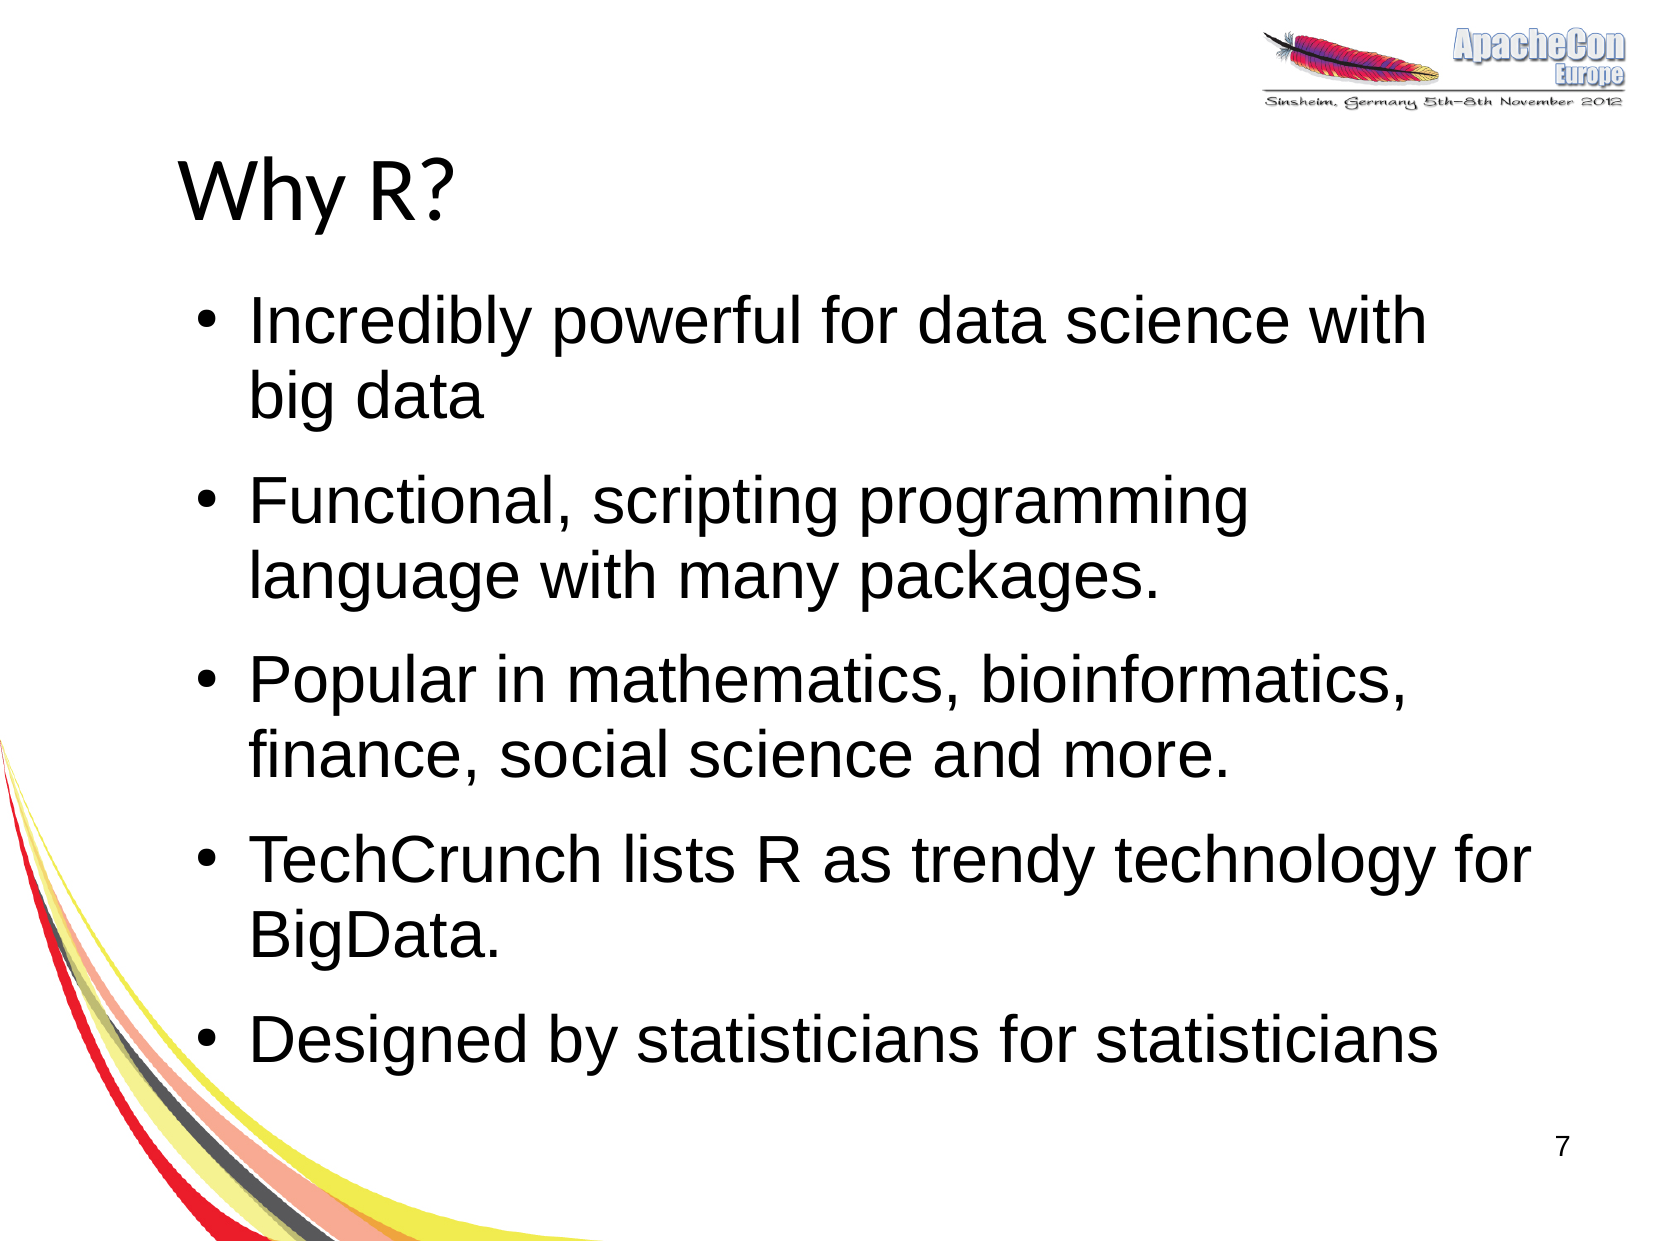

# Why R?
Incredibly powerful for data science with big data
Functional, scripting programming language with many packages.
Popular in mathematics, bioinformatics, finance, social science and more.
TechCrunch lists R as trendy technology for BigData.
Designed by statisticians for statisticians
7